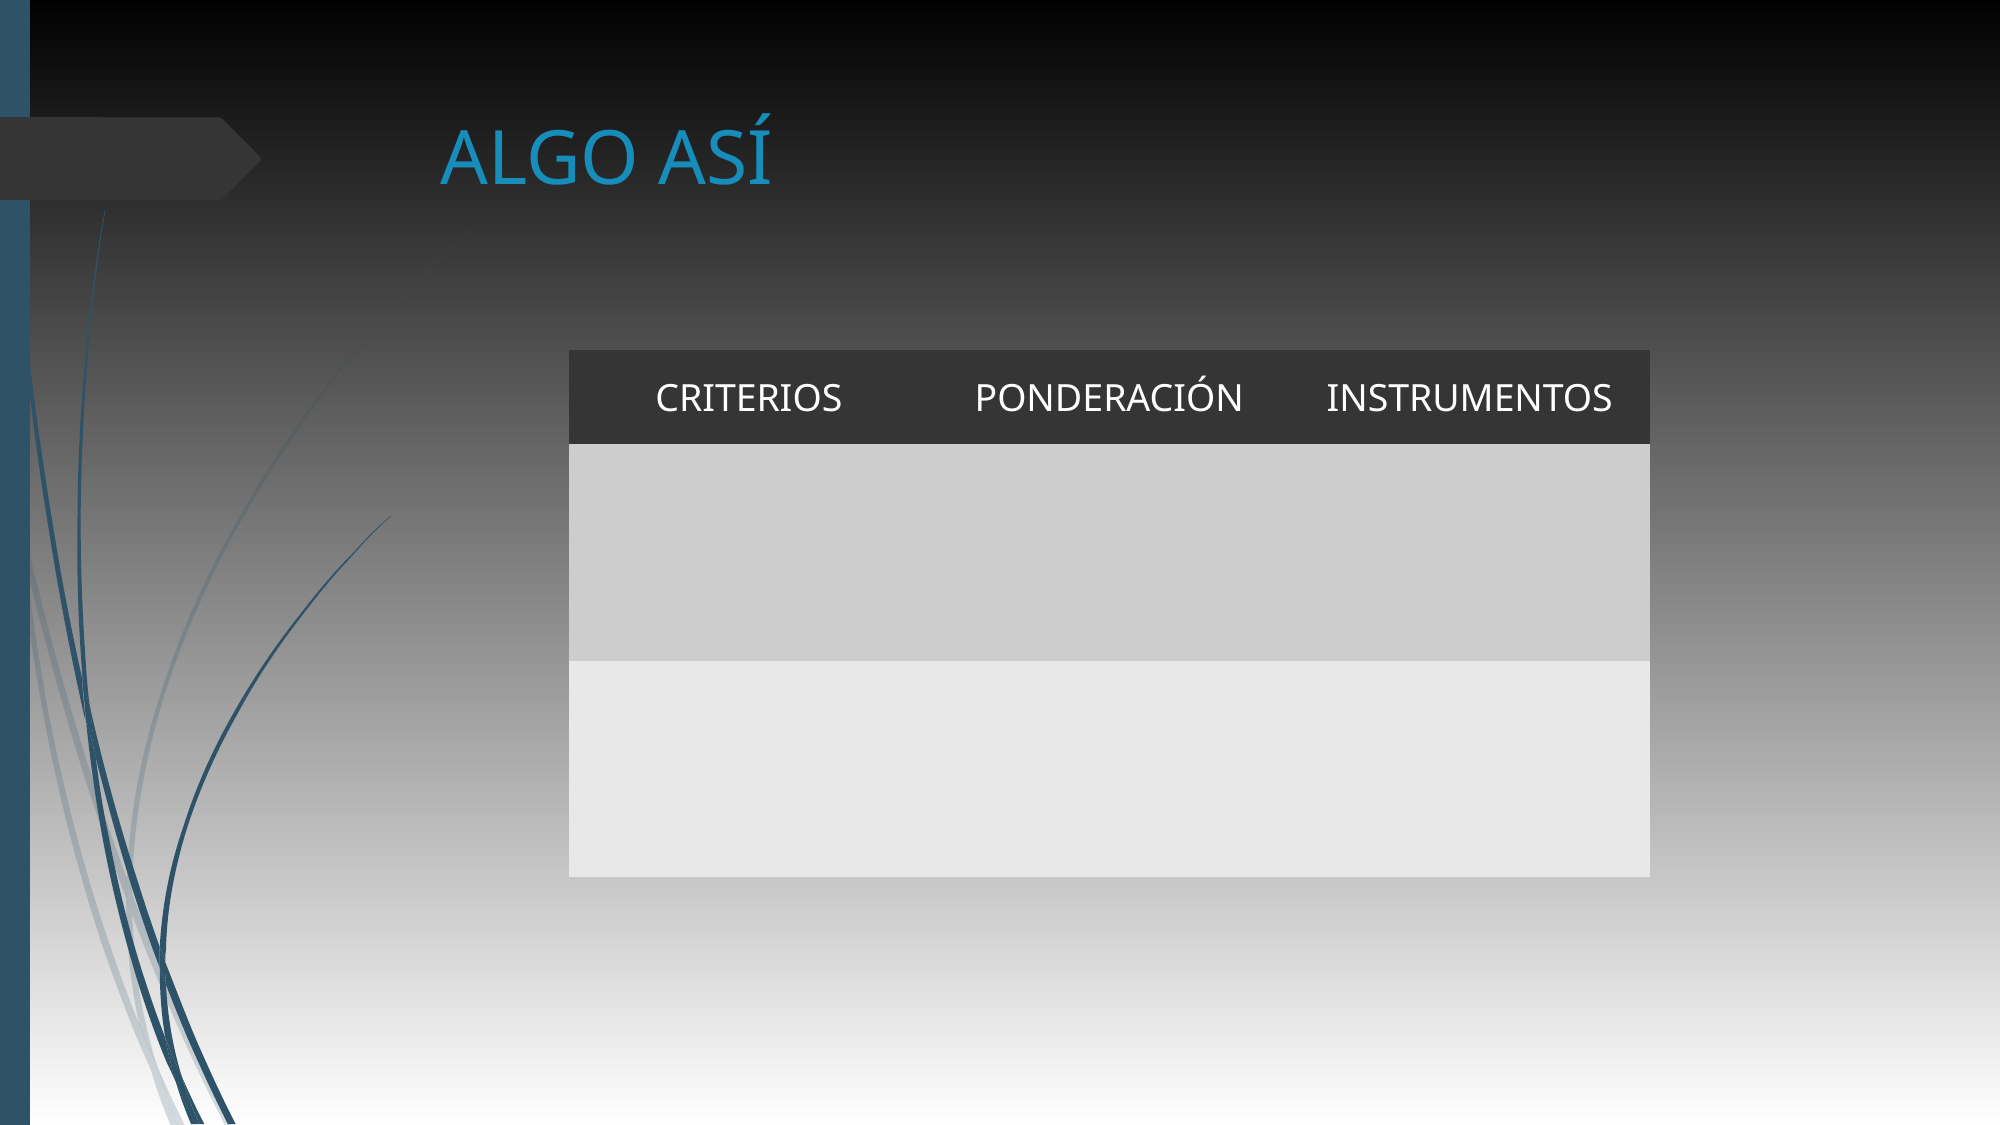

# ALGO ASÍ
| CRITERIOS | PONDERACIÓN | INSTRUMENTOS | | | |
| --- | --- | --- | --- | --- | --- |
| | | | | | |
| | | | | | |